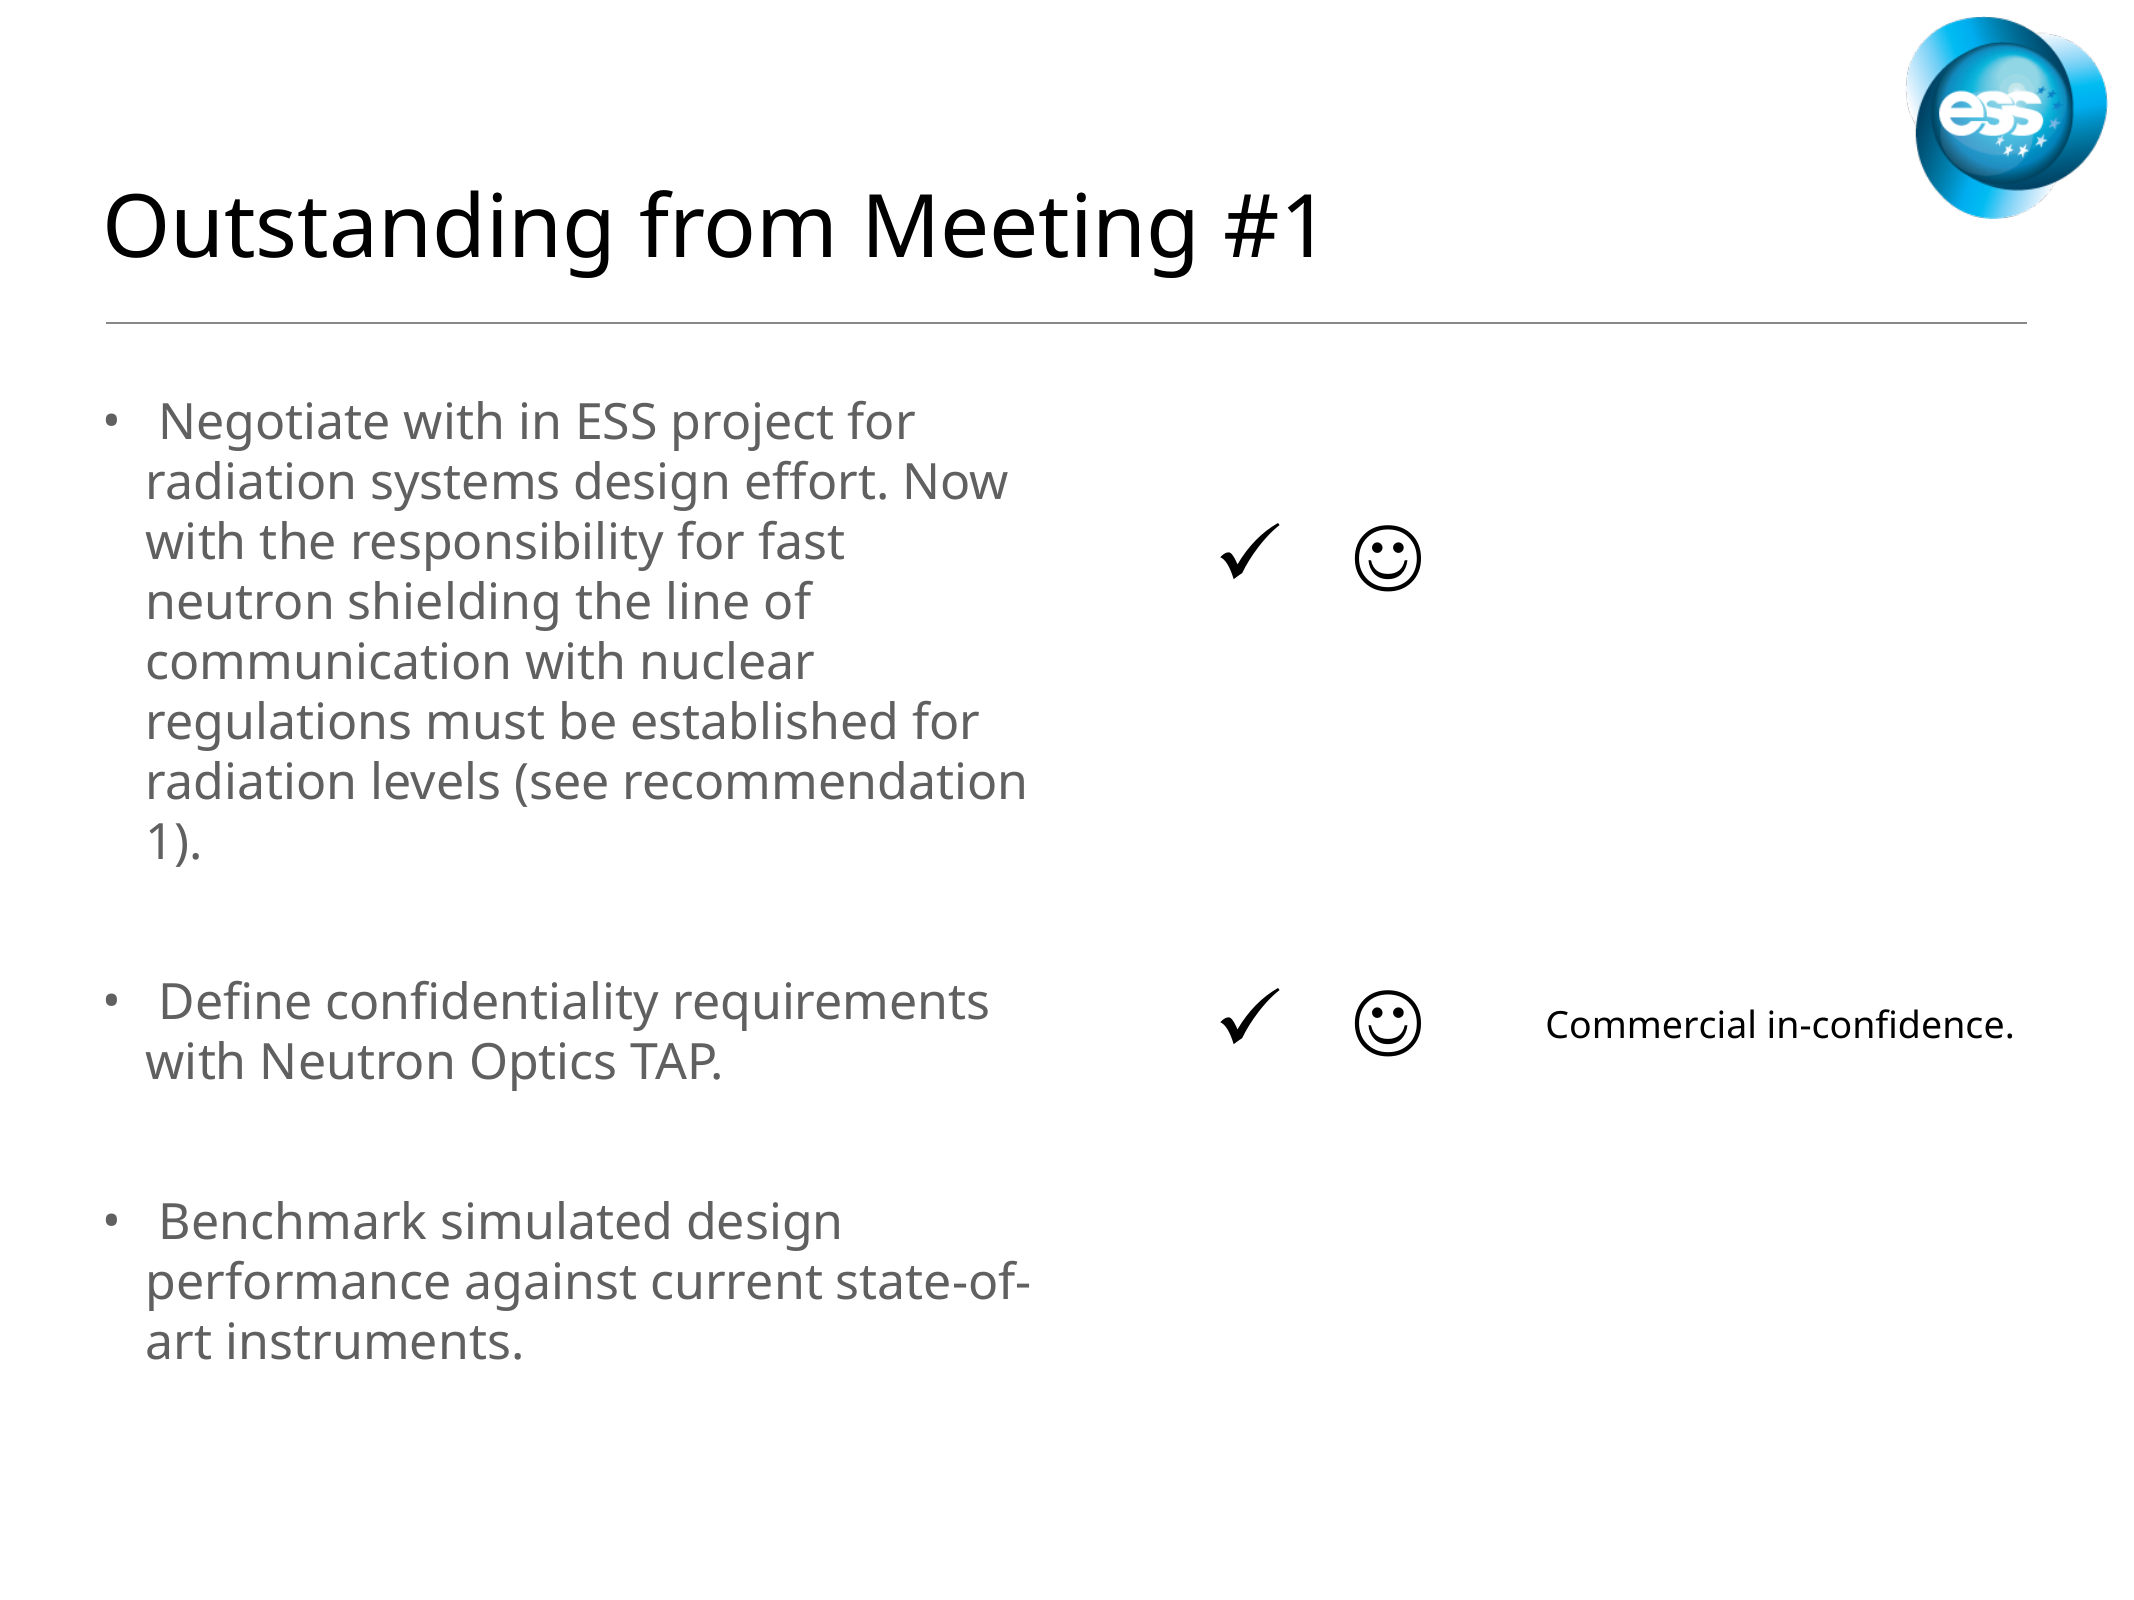

# Outstanding from Meeting #1
 Negotiate with in ESS project for radiation systems design effort. Now with the responsibility for fast neutron shielding the line of communication with nuclear regulations must be established for radiation levels (see recommendation 1).
 Define confidentiality requirements with Neutron Optics TAP.
 Benchmark simulated design performance against current state-of-art instruments.

✓

✓
Commercial in-confidence.